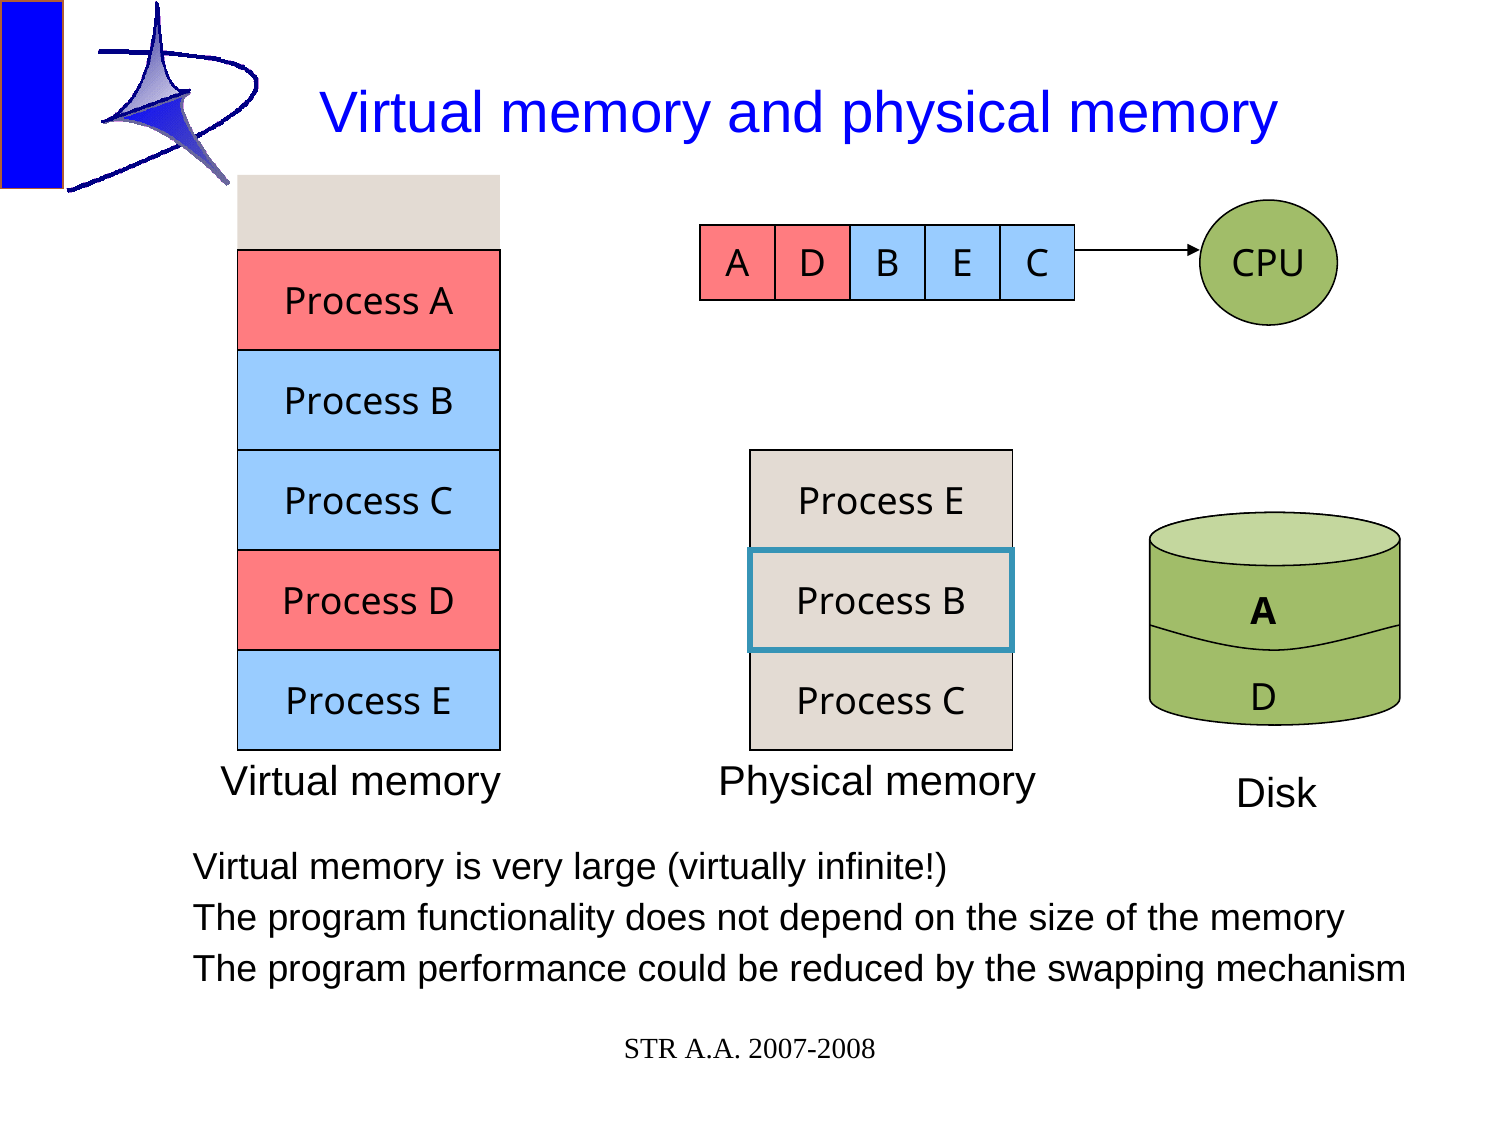

# Virtual memory and physical memory
CPU
D
B
E
C
A
A
D
B
E
C
A
D
B
E
C
Process A
Process A
Process B
Process B
Process C
Process E
Process D
Process A
Process B
B
A
Process E
Process C
D
Virtual memory
Physical memory
Disk
Virtual memory is very large (virtually infinite!)
The program functionality does not depend on the size of the memory
The program performance could be reduced by the swapping mechanism
STR A.A. 2007-2008